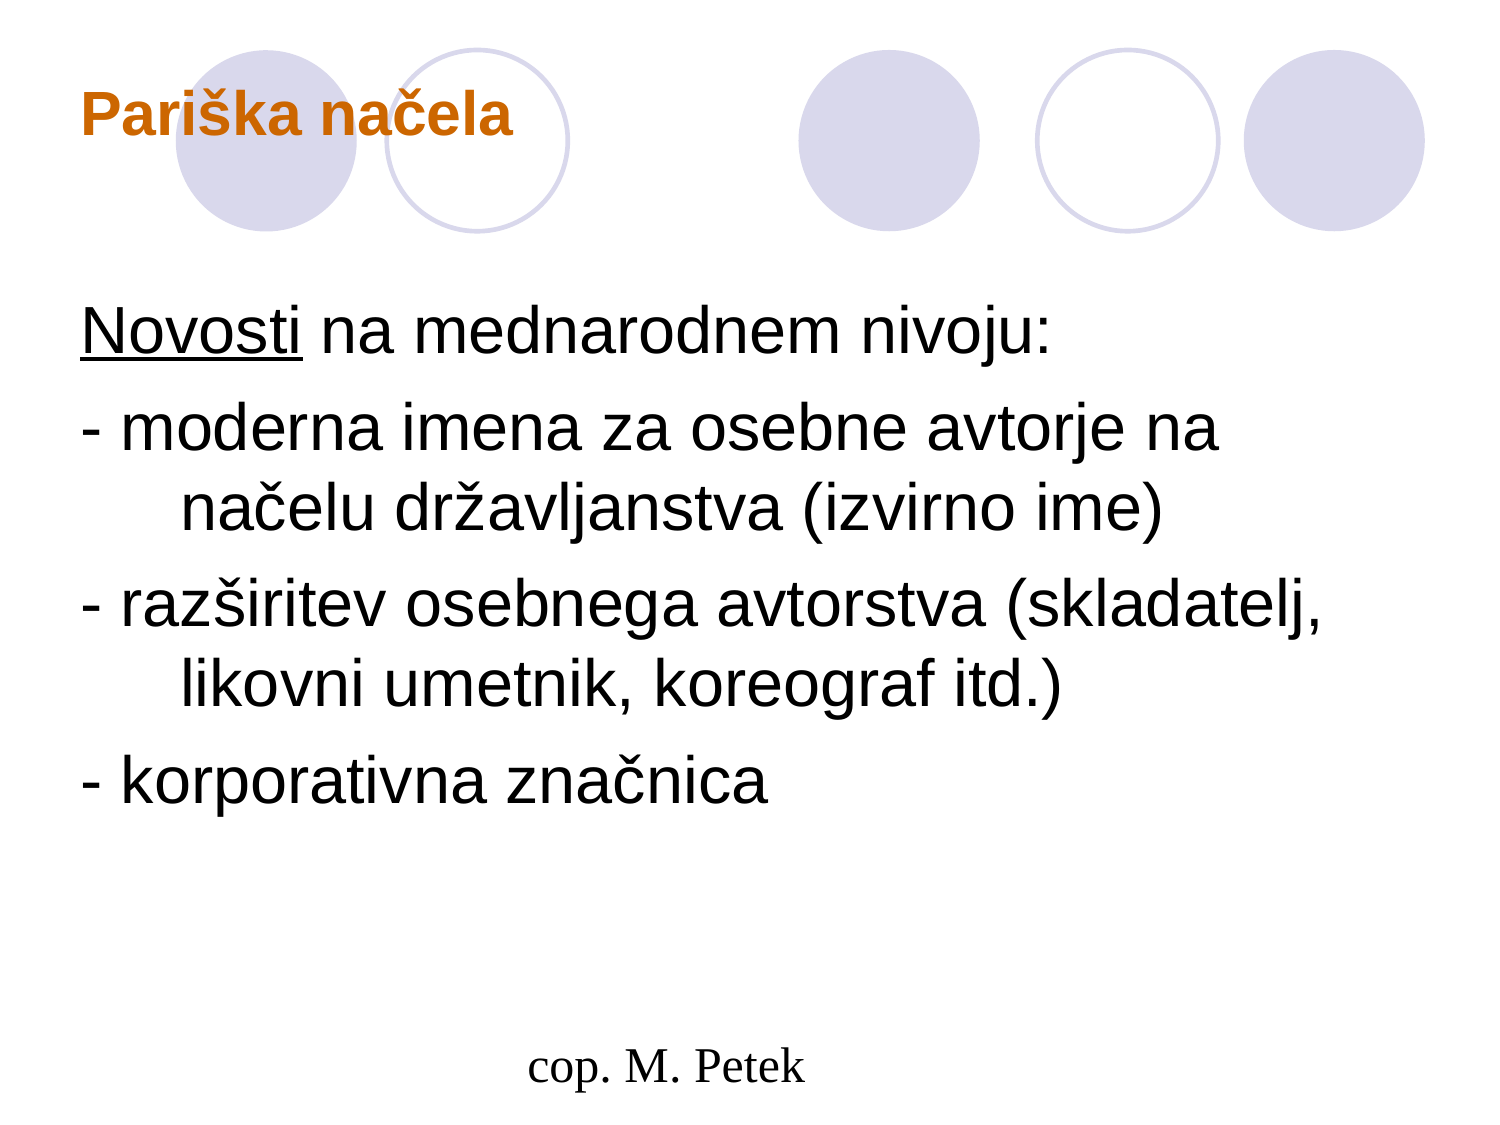

# Pariška načela
Novosti na mednarodnem nivoju:
- moderna imena za osebne avtorje na načelu državljanstva (izvirno ime)
- razširitev osebnega avtorstva (skladatelj, likovni umetnik, koreograf itd.)
- korporativna značnica
cop. M. Petek